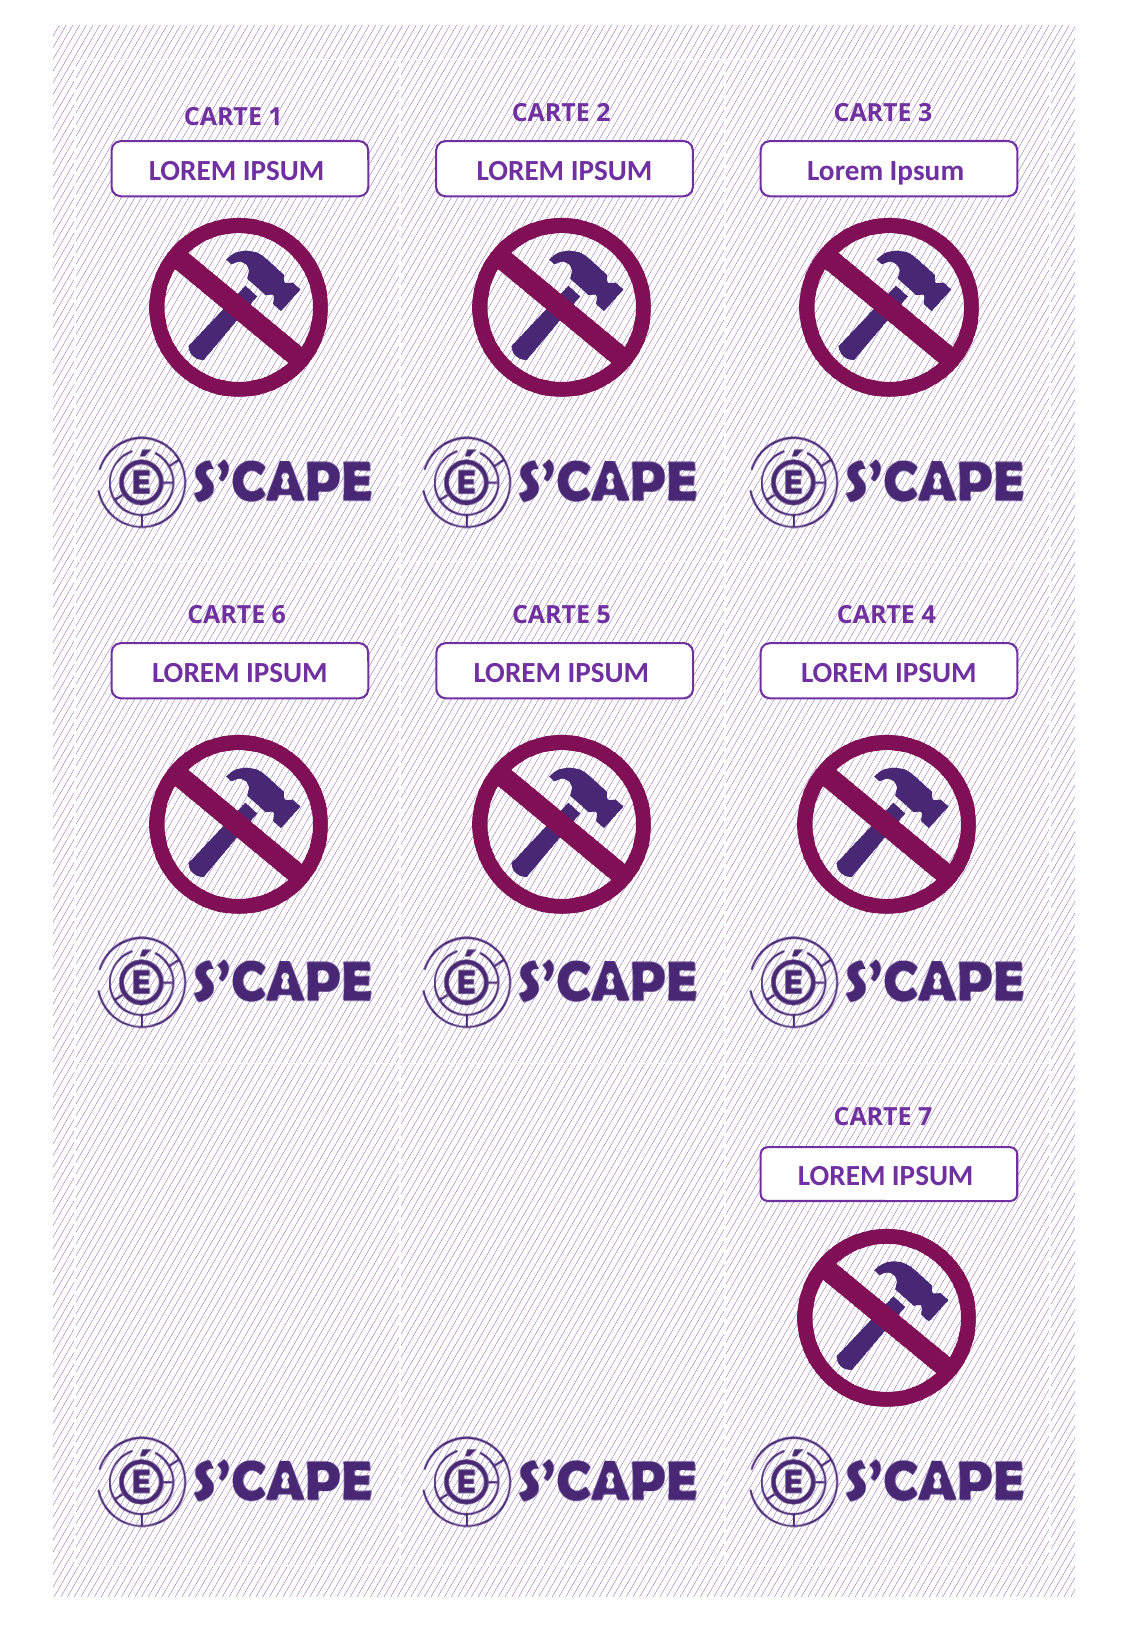

CARTE 1
CARTE 2
CARTE 3
LOREM IPSUM
LOREM IPSUM
Lorem Ipsum
CARTE 6
CARTE 5
CARTE 4
LOREM IPSUM
LOREM IPSUM
LOREM IPSUM
CARTE 7
LOREM IPSUM